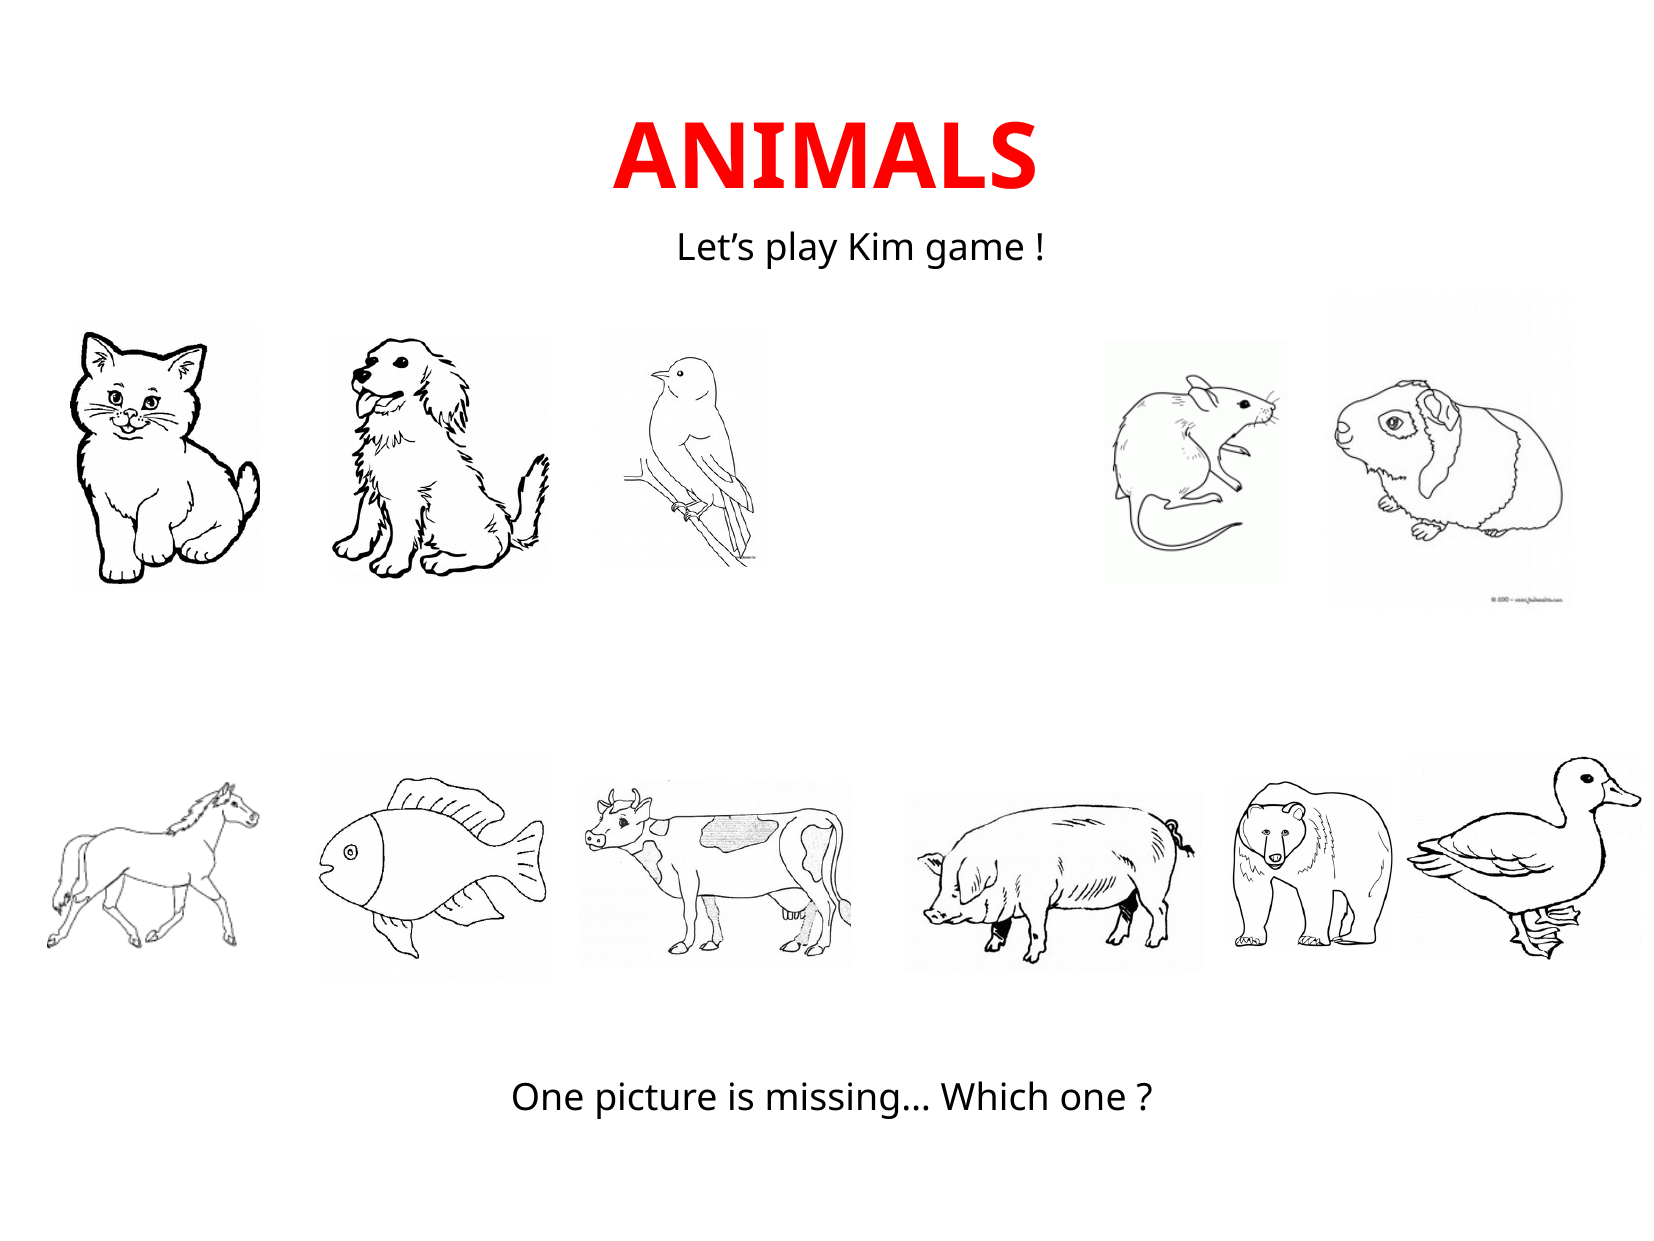

# ANIMALS
Let’s play Kim game !
One picture is missing… Which one ?